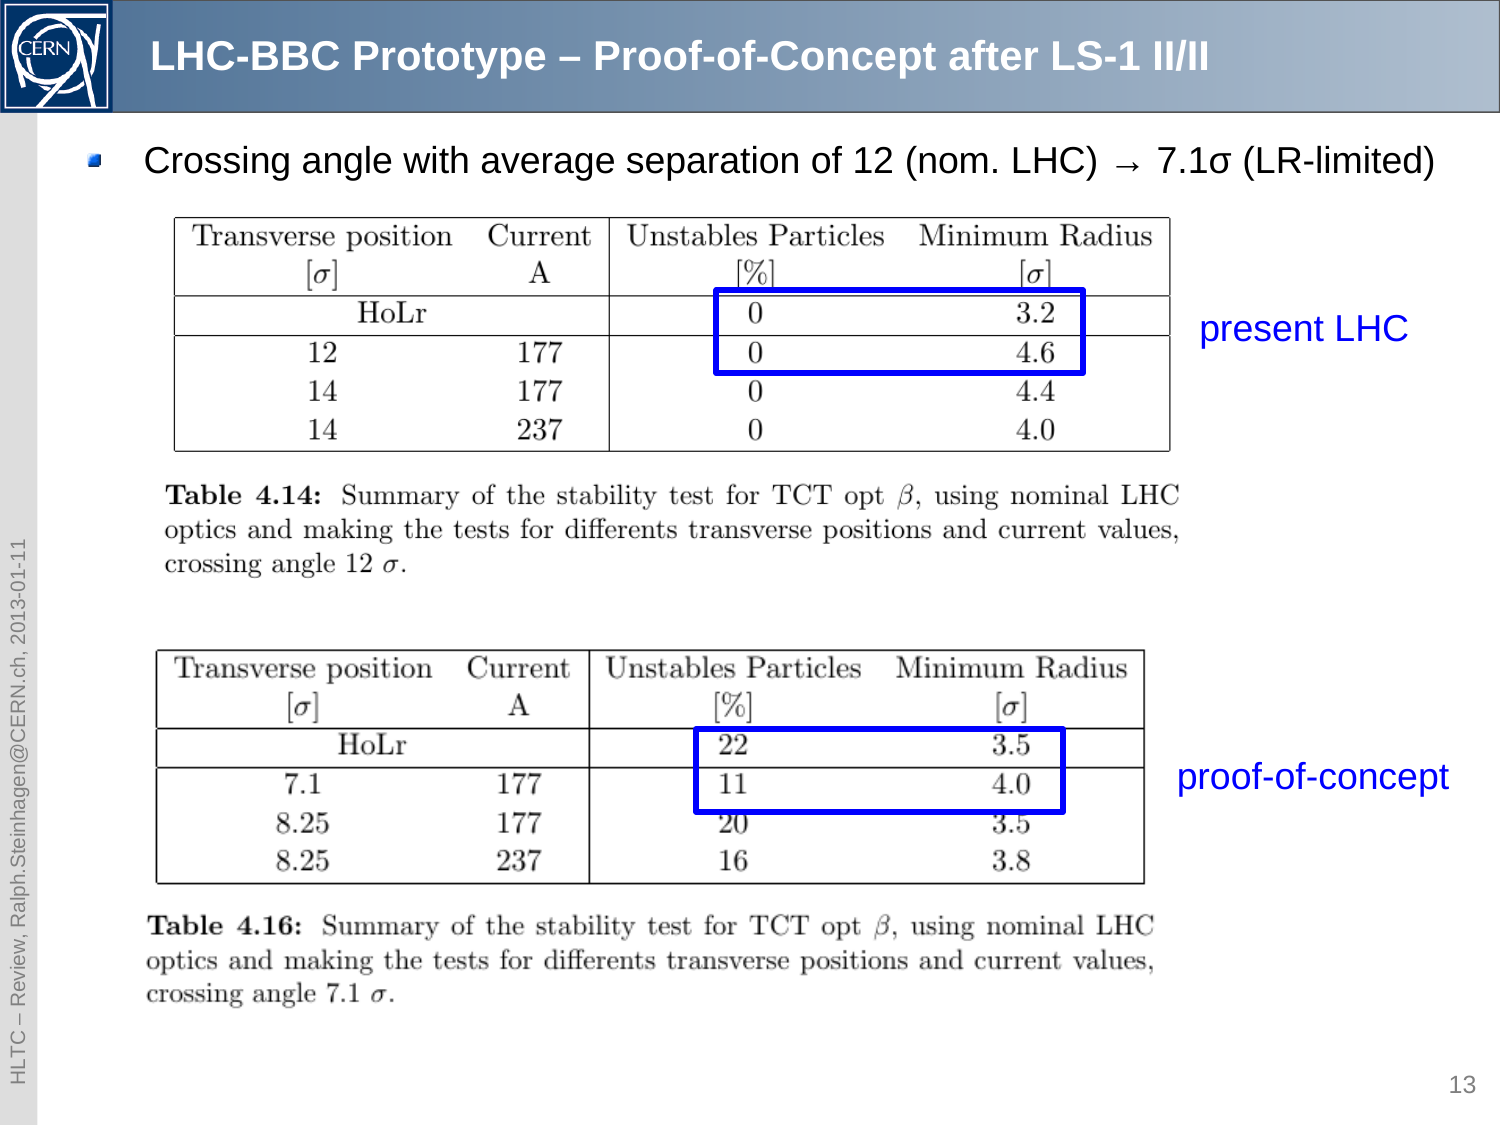

# LHC-BBC Prototype – Proof-of-Concept after LS-1 II/II
Crossing angle with average separation of 12 (nom. LHC) → 7.1σ (LR-limited)
present LHC
proof-of-concept